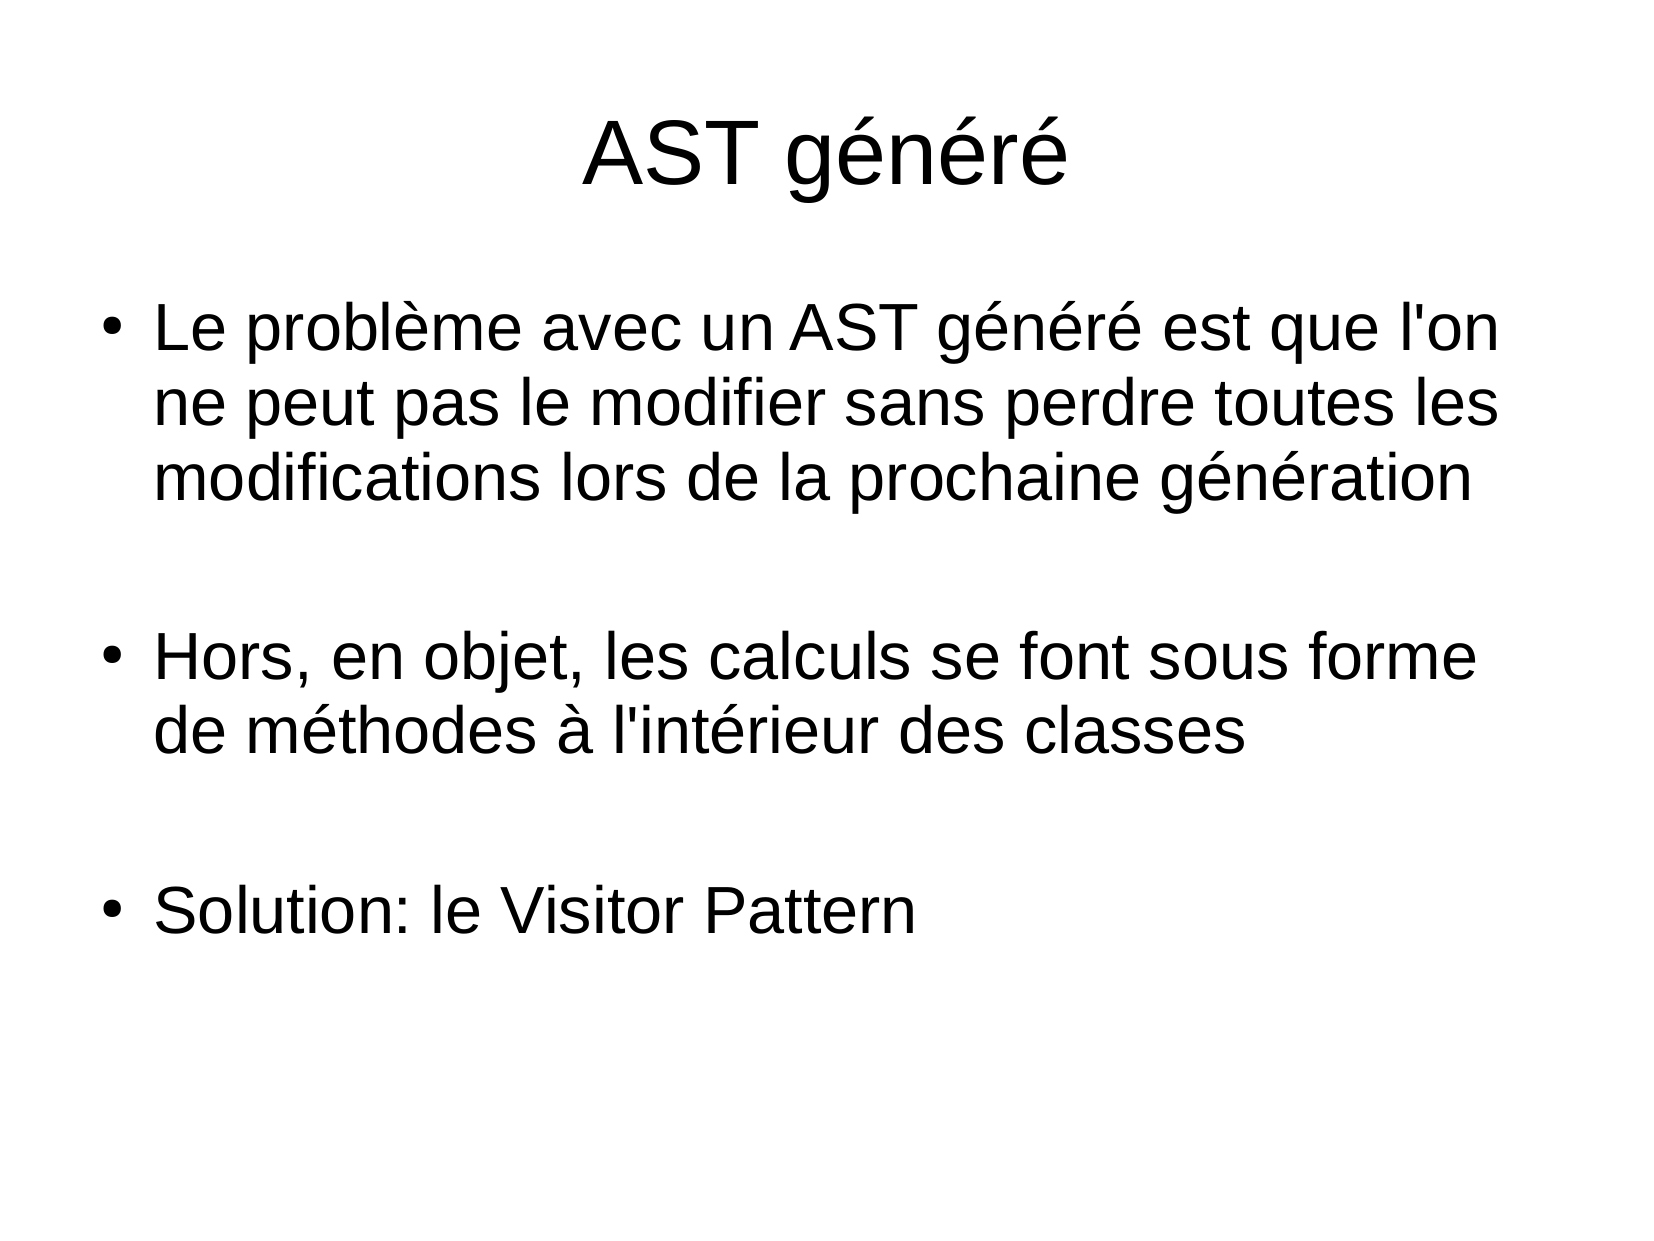

# AST généré
Le problème avec un AST généré est que l'on ne peut pas le modifier sans perdre toutes les modifications lors de la prochaine génération
Hors, en objet, les calculs se font sous forme de méthodes à l'intérieur des classes
Solution: le Visitor Pattern